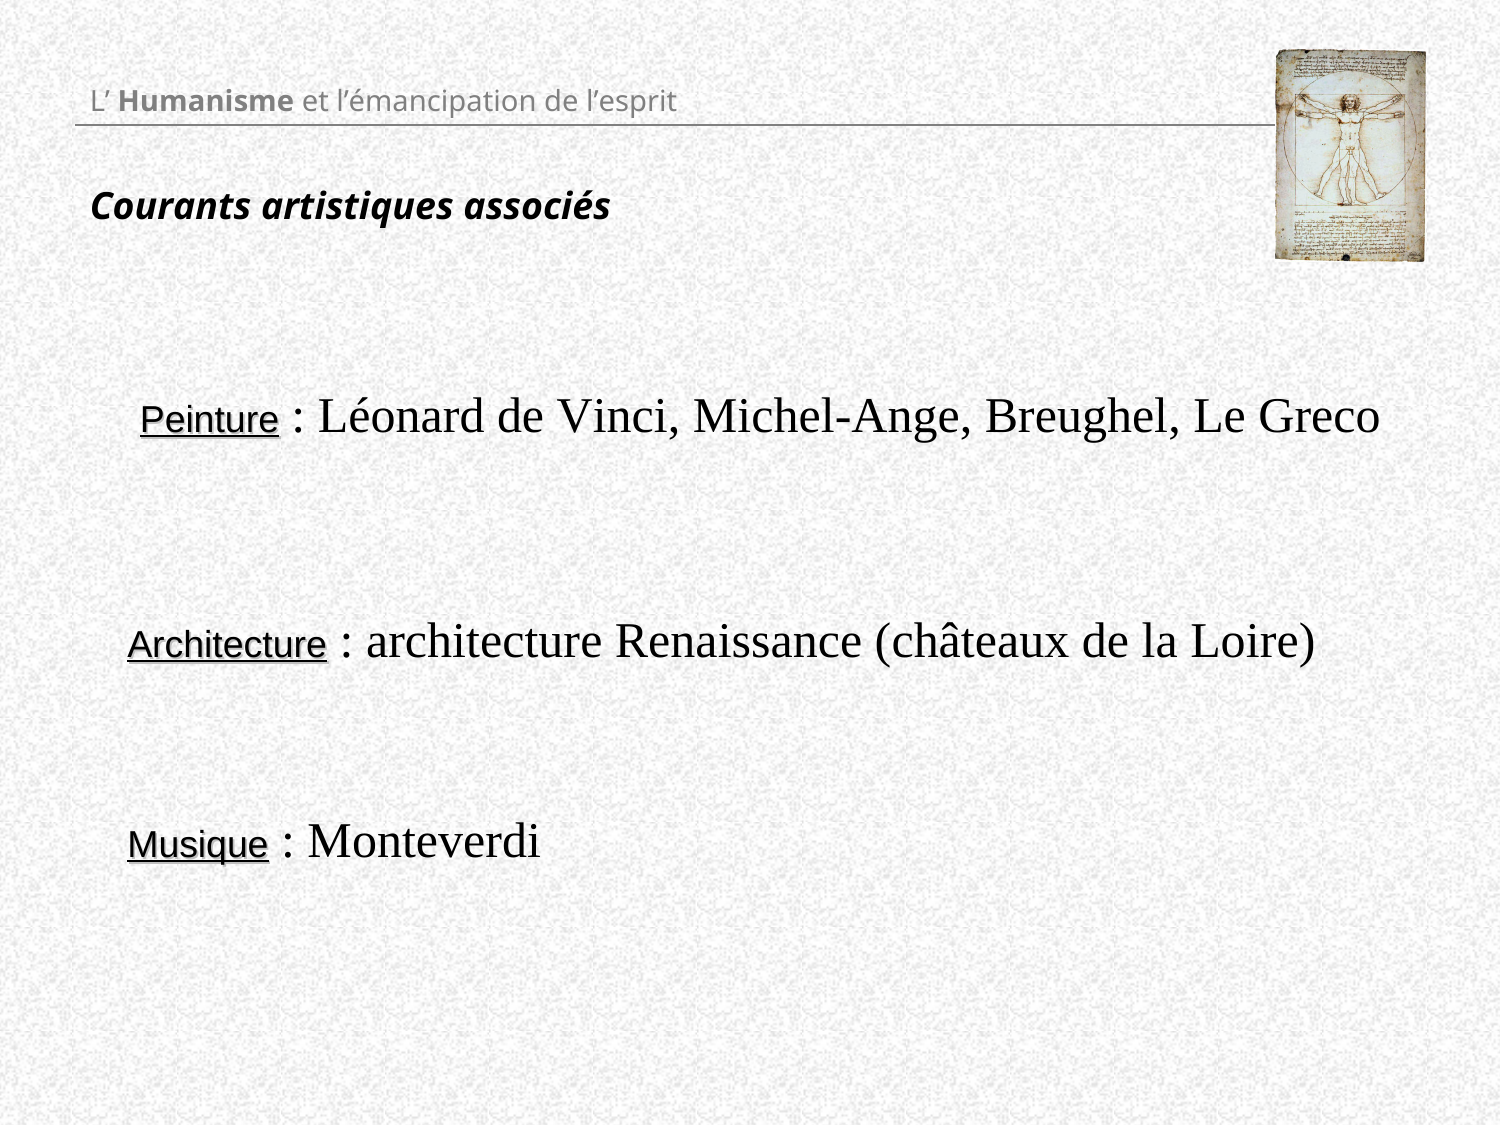

L’ Humanisme et l’émancipation de l’esprit
Courants artistiques associés
Peinture : Léonard de Vinci, Michel-Ange, Breughel, Le Greco
Architecture : architecture Renaissance (châteaux de la Loire)
Musique : Monteverdi